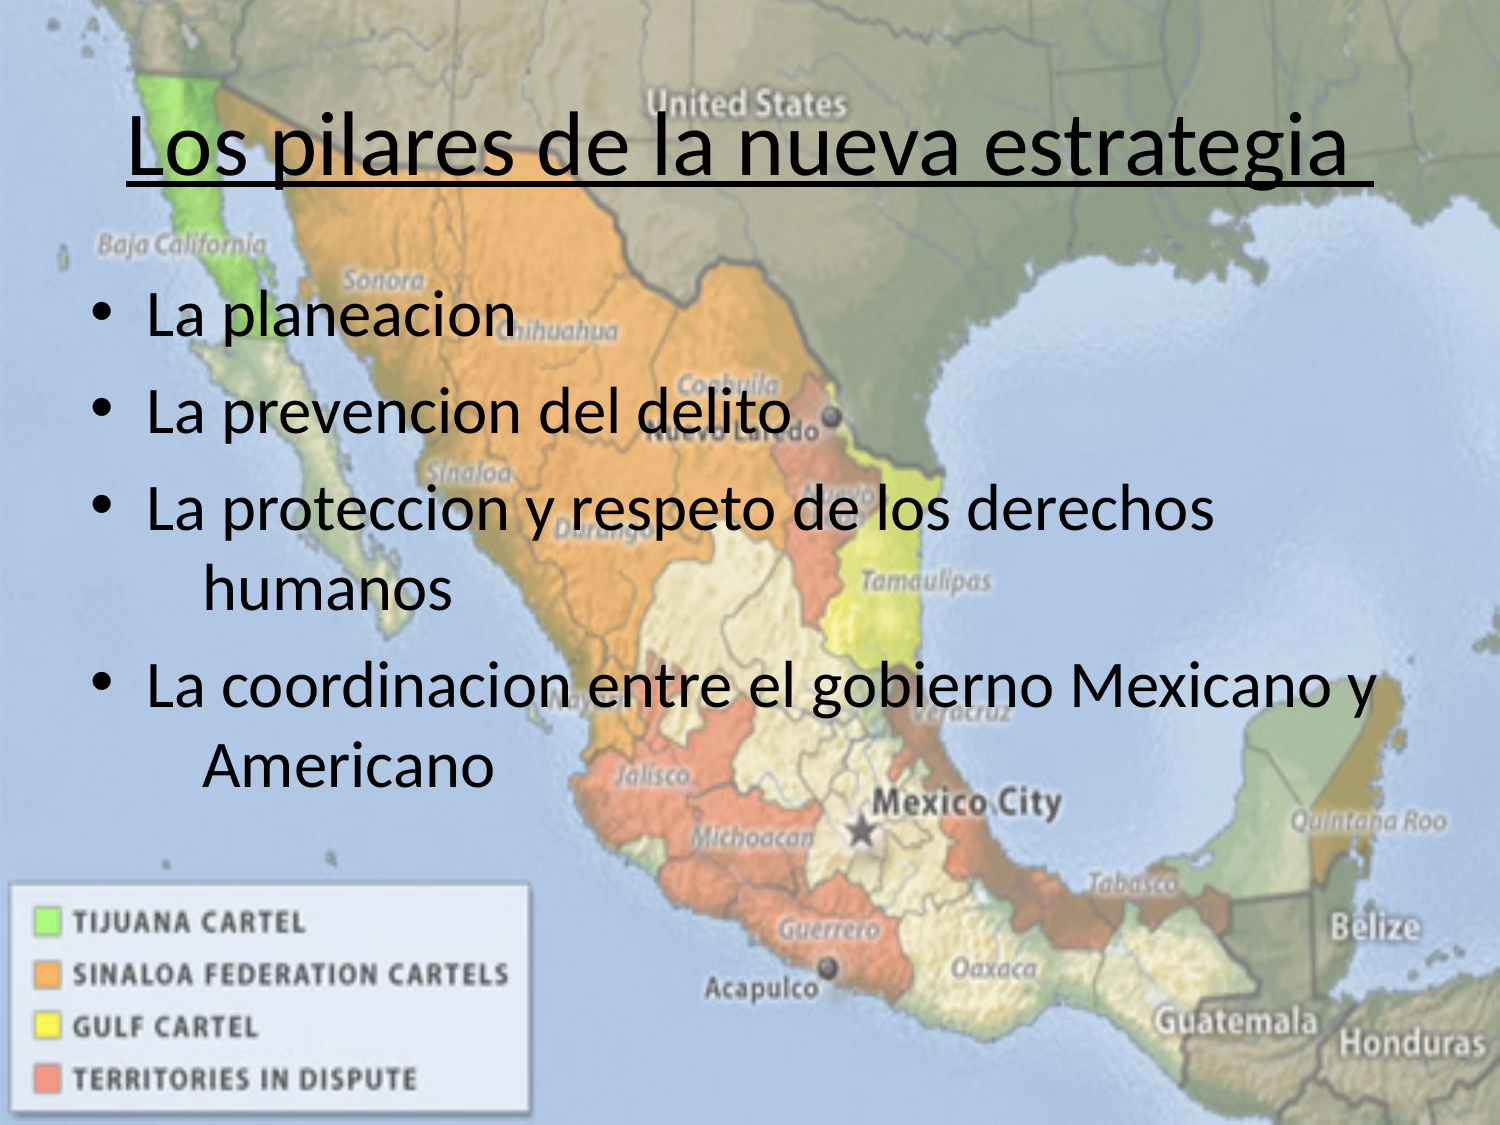

# Los pilares de la nueva estrategia
La planeacion
La prevencion del delito
La proteccion y respeto de los derechos humanos
La coordinacion entre el gobierno Mexicano y Americano